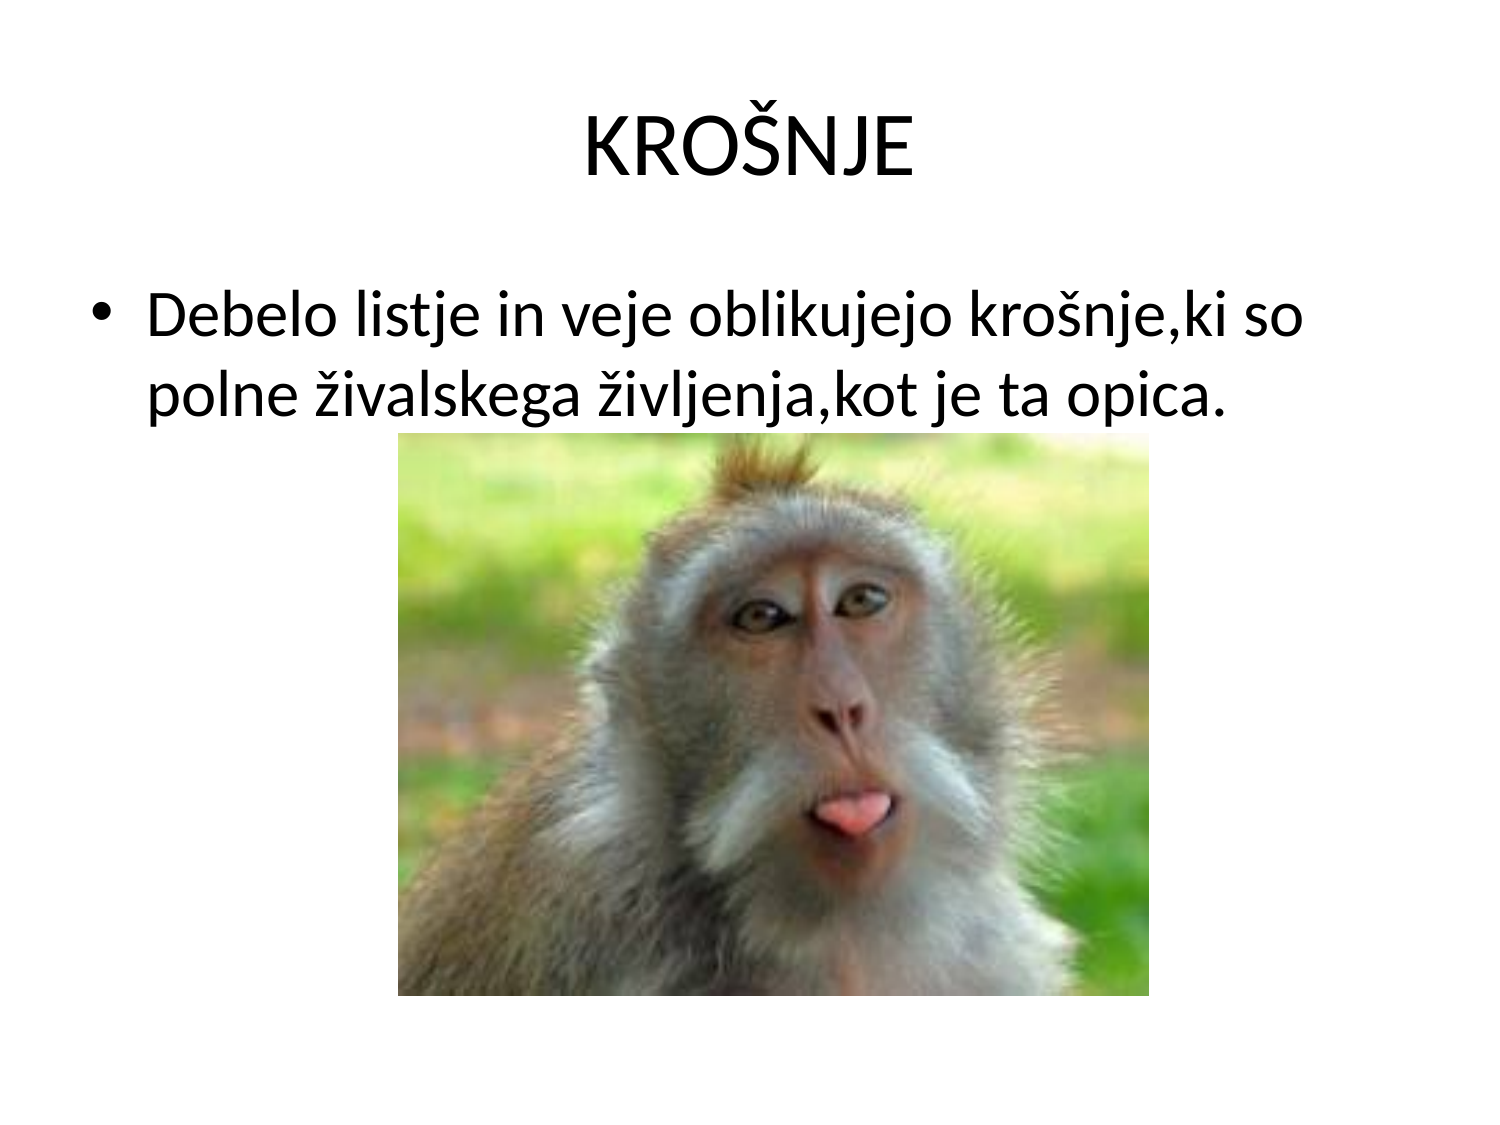

# KROŠNJE
Debelo listje in veje oblikujejo krošnje,ki so polne živalskega življenja,kot je ta opica.